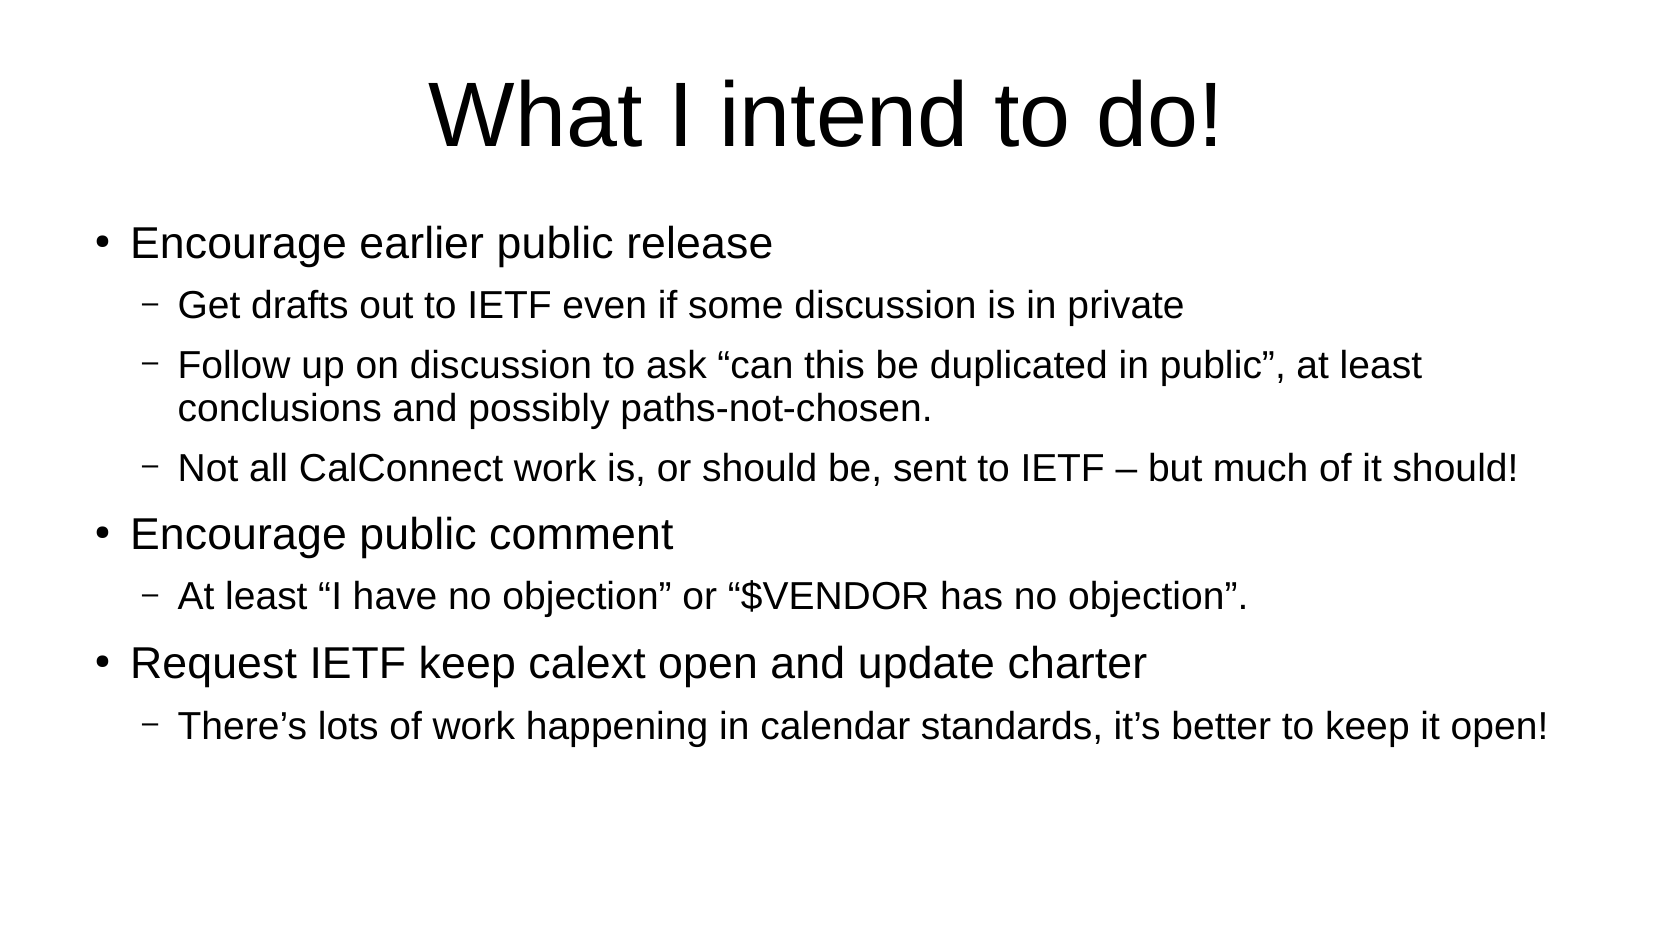

# What I intend to do!
Encourage earlier public release
Get drafts out to IETF even if some discussion is in private
Follow up on discussion to ask “can this be duplicated in public”, at least conclusions and possibly paths-not-chosen.
Not all CalConnect work is, or should be, sent to IETF – but much of it should!
Encourage public comment
At least “I have no objection” or “$VENDOR has no objection”.
Request IETF keep calext open and update charter
There’s lots of work happening in calendar standards, it’s better to keep it open!